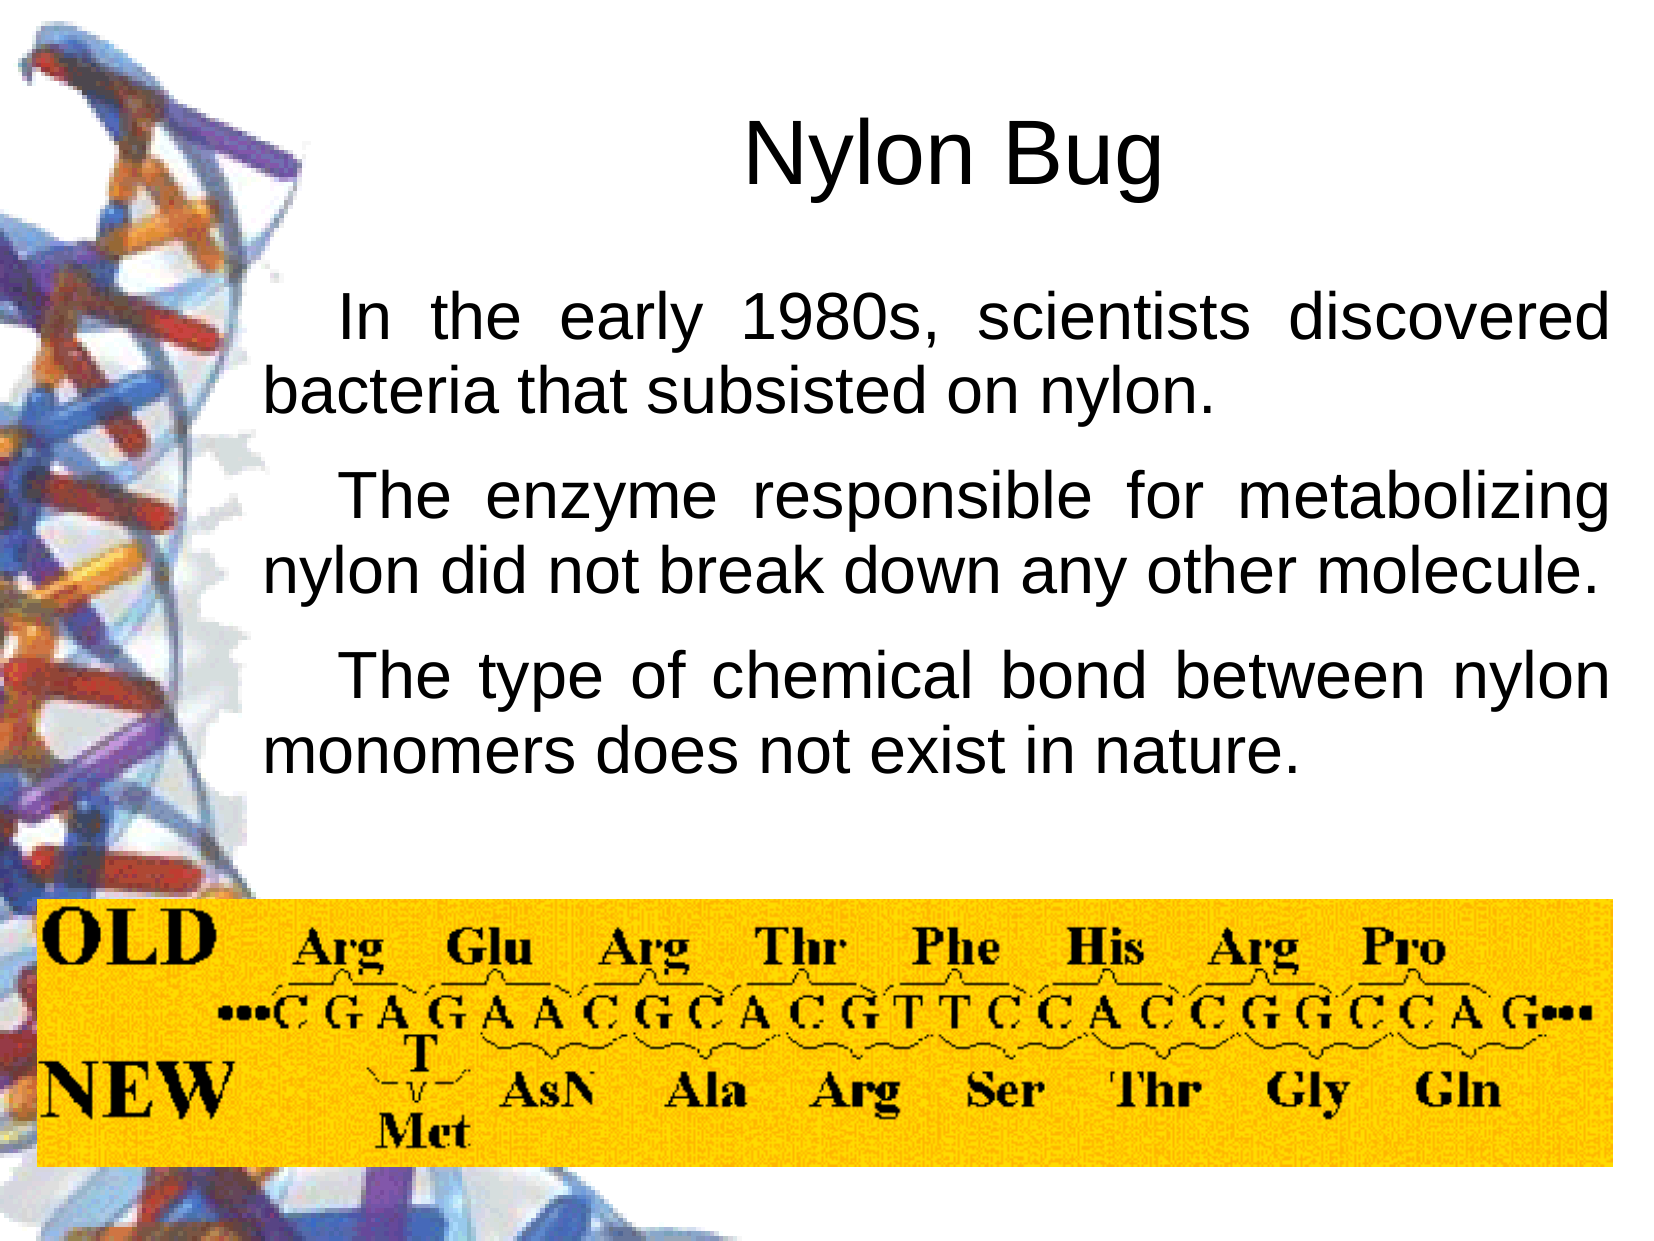

# Nylon Bug
	In the early 1980s, scientists discovered bacteria that subsisted on nylon.
	The enzyme responsible for metabolizing nylon did not break down any other molecule.
	The type of chemical bond between nylon monomers does not exist in nature.